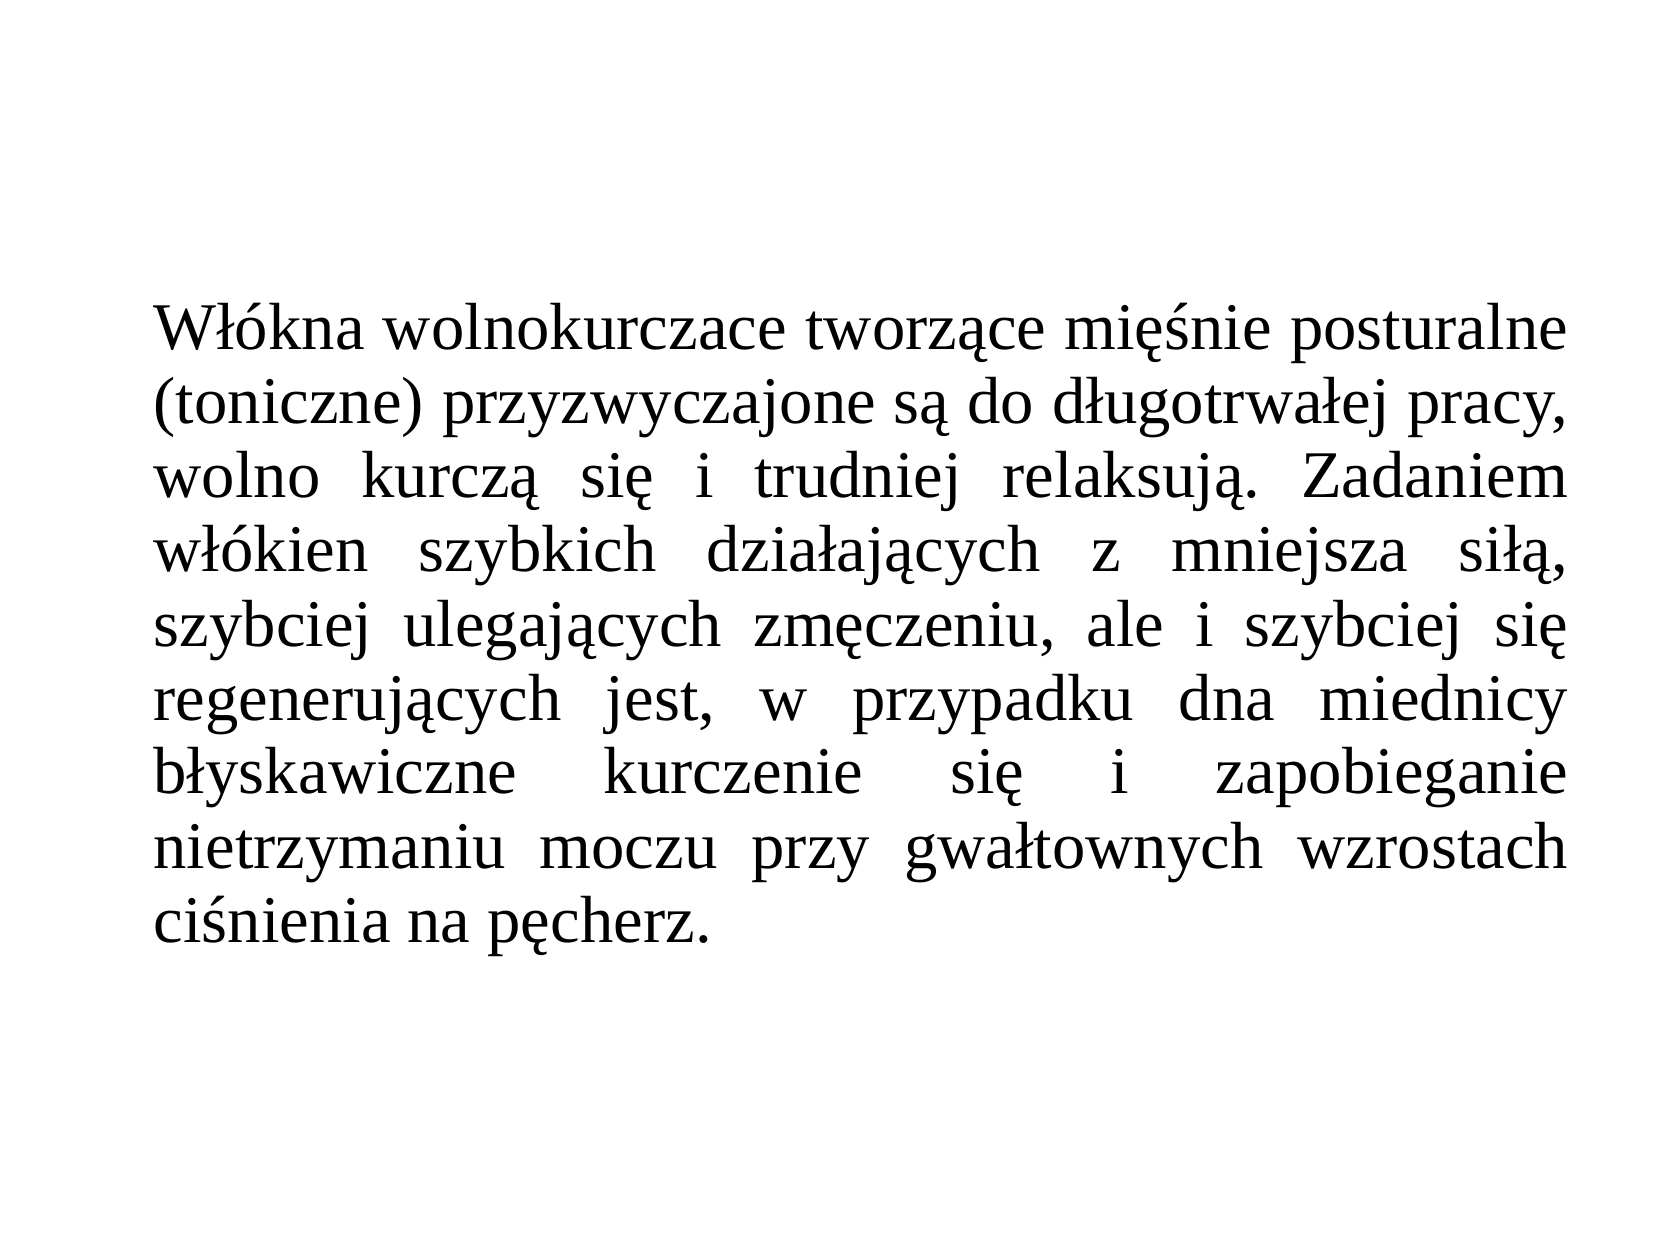

#
Włókna wolnokurczace tworzące mięśnie posturalne (toniczne) przyzwyczajone są do długotrwałej pracy, wolno kurczą się i trudniej relaksują. Zadaniem włókien szybkich działających z mniejsza siłą, szybciej ulegających zmęczeniu, ale i szybciej się regenerujących jest, w przypadku dna miednicy błyskawiczne kurczenie się i zapobieganie nietrzymaniu moczu przy gwałtownych wzrostach ciśnienia na pęcherz.